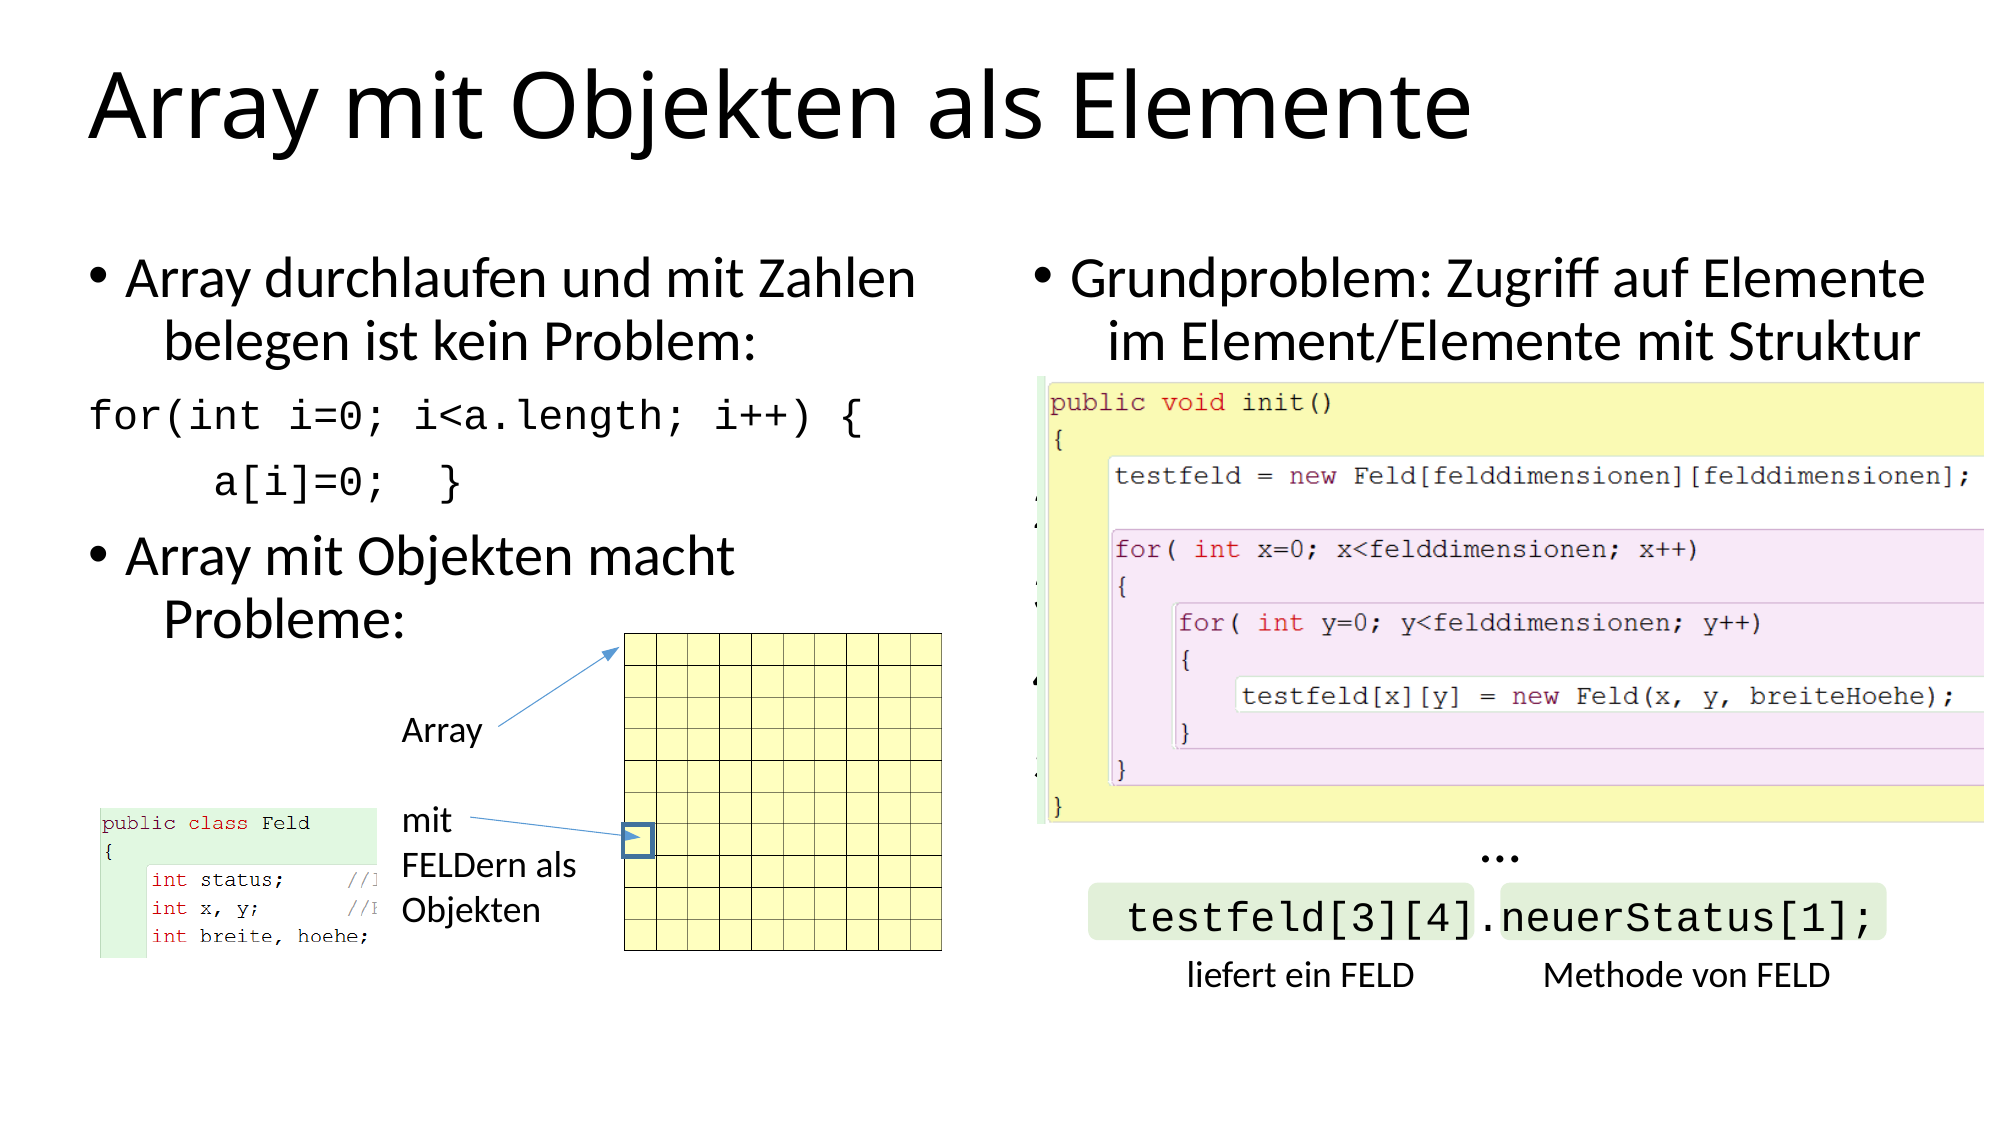

# Array mit Objekten als Elemente
Array durchlaufen und mit Zahlen belegen ist kein Problem:
for(int i=0; i<a.length; i++) {
 a[i]=0; }
Array mit Objekten macht Probleme:
Grundproblem: Zugriff auf Elemente im Element/Elemente mit Struktur
…
testfeld[3][4].neuerStatus[1];
Array
mit
FELDern als Objekten
liefert ein FELD
Methode von FELD